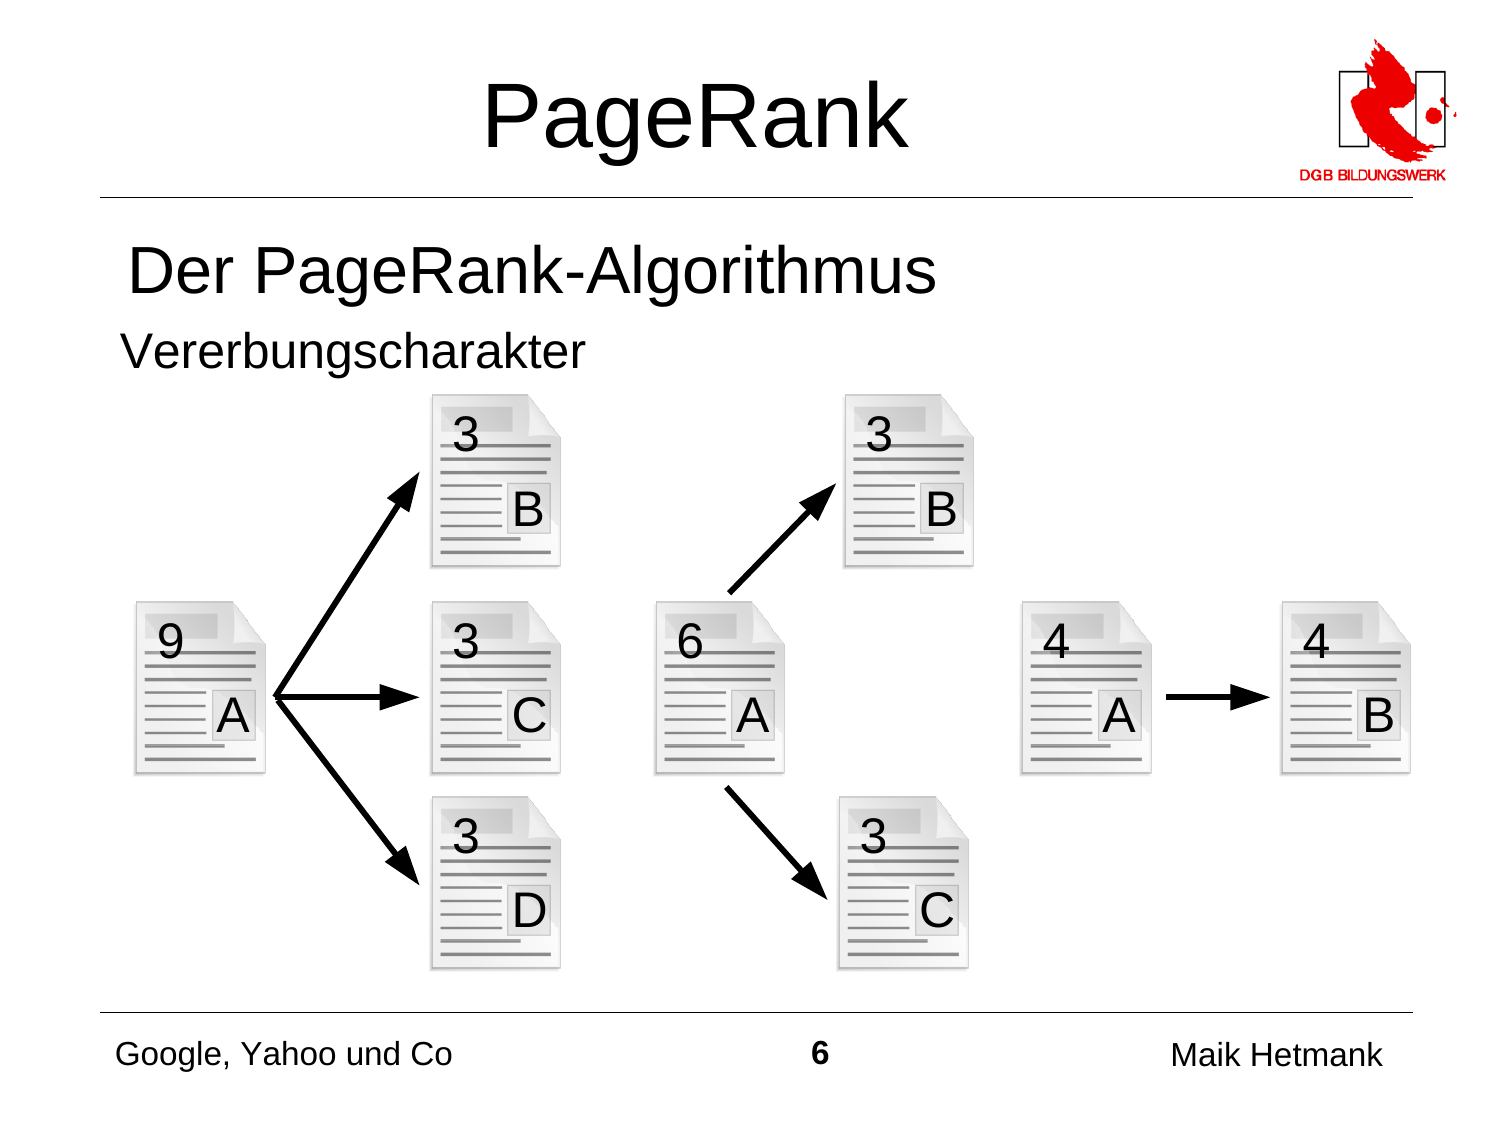

# PageRank
Der PageRank-Algorithmus
Vererbungscharakter
3
3
B
B
9
3
6
4
4
A
C
A
A
B
3
3
D
C